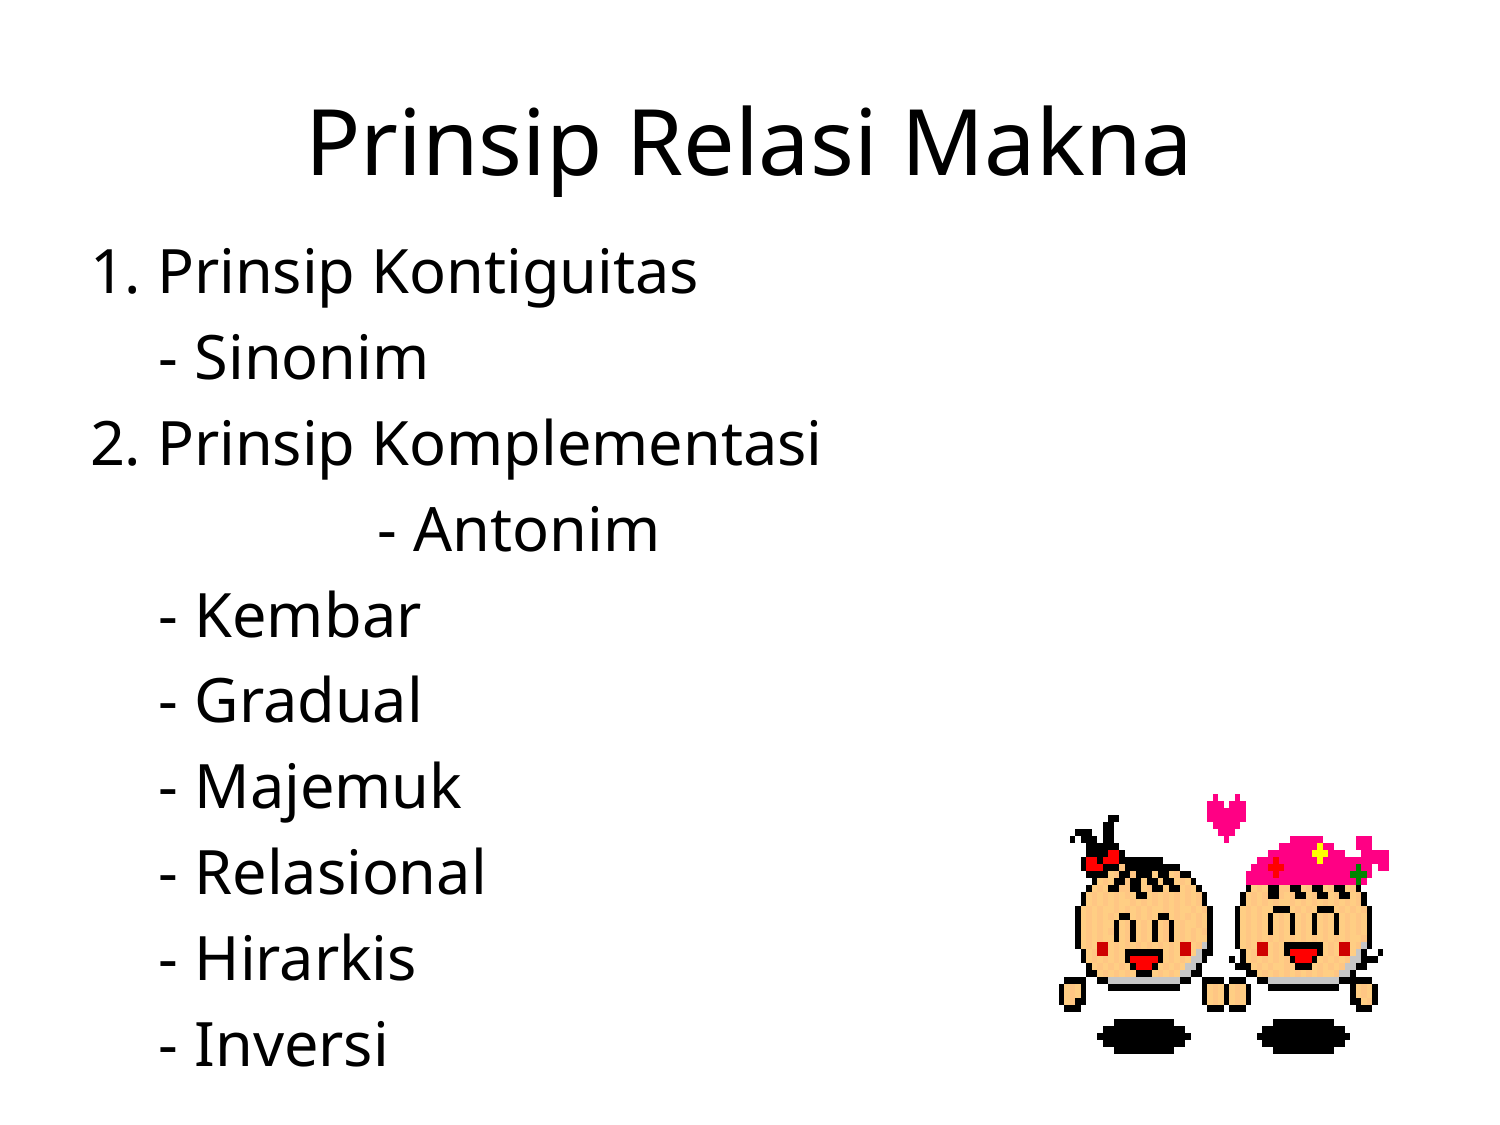

# Prinsip Relasi Makna
1. Prinsip Kontiguitas
	- Sinonim
2. Prinsip Komplementasi
 - Antonim
	- Kembar
	- Gradual
	- Majemuk
	- Relasional
	- Hirarkis
	- Inversi